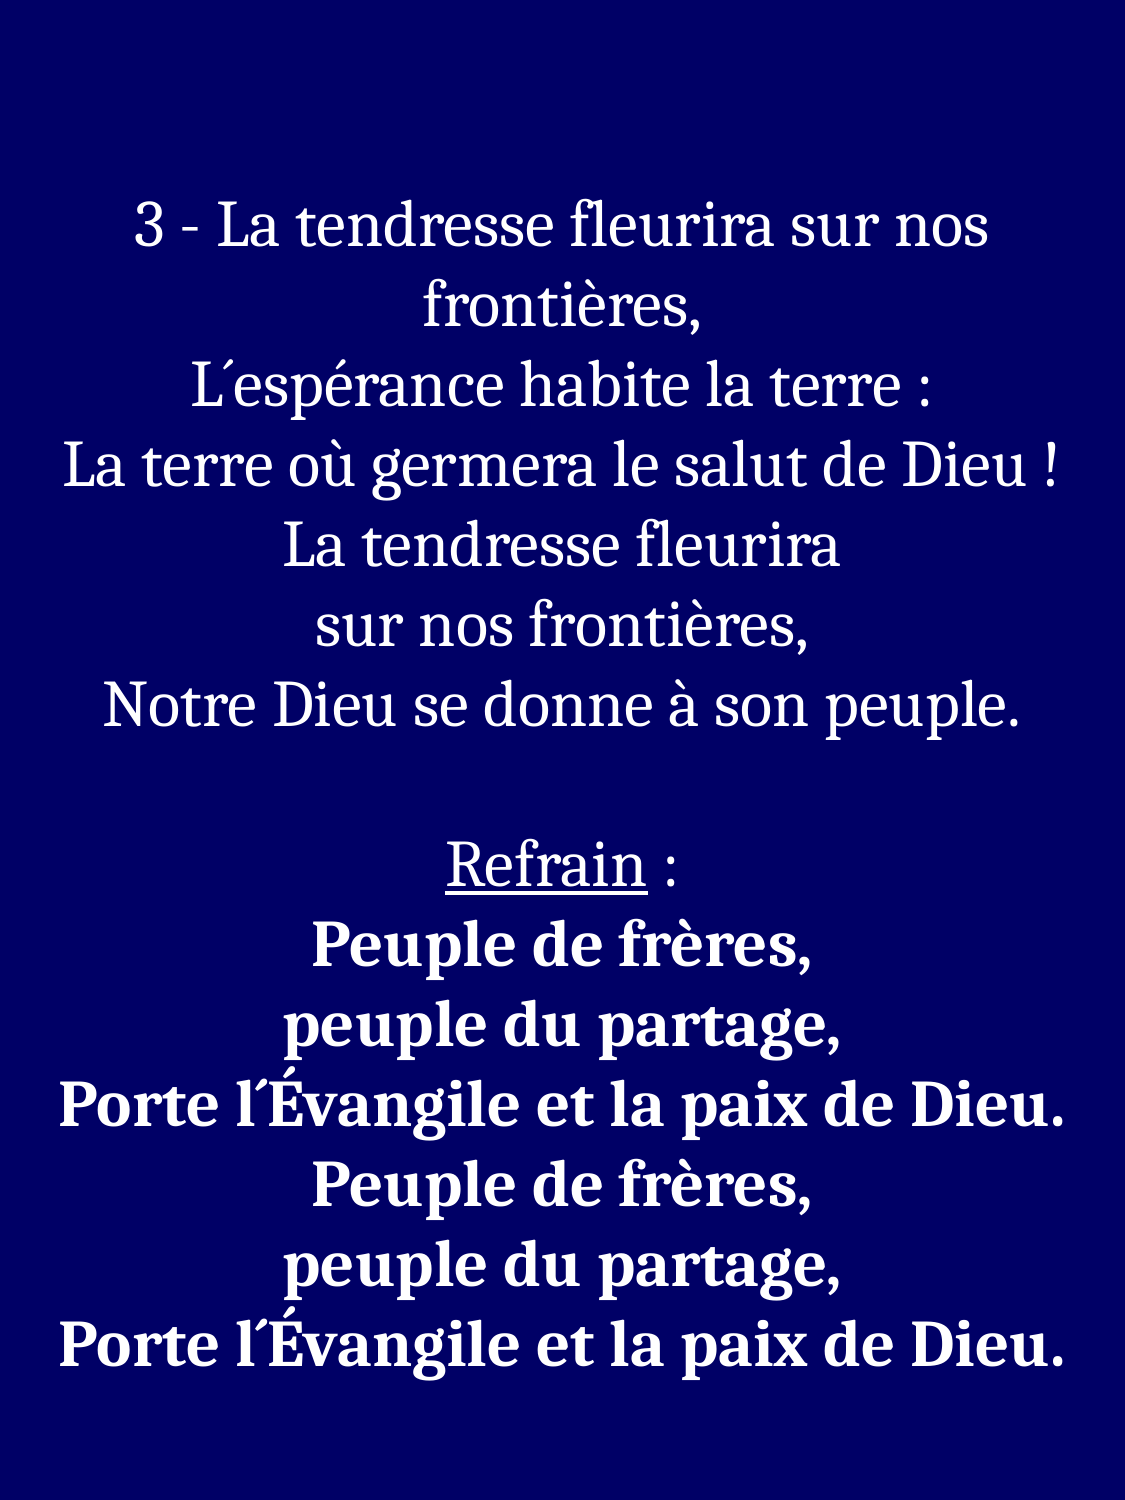

3 - La tendresse fleurira sur nos frontières,
L´espérance habite la terre :
La terre où germera le salut de Dieu !
La tendresse fleurira
sur nos frontières,
Notre Dieu se donne à son peuple.
Refrain :
Peuple de frères,
peuple du partage,
Porte l´Évangile et la paix de Dieu.
Peuple de frères,
peuple du partage,
Porte l´Évangile et la paix de Dieu.